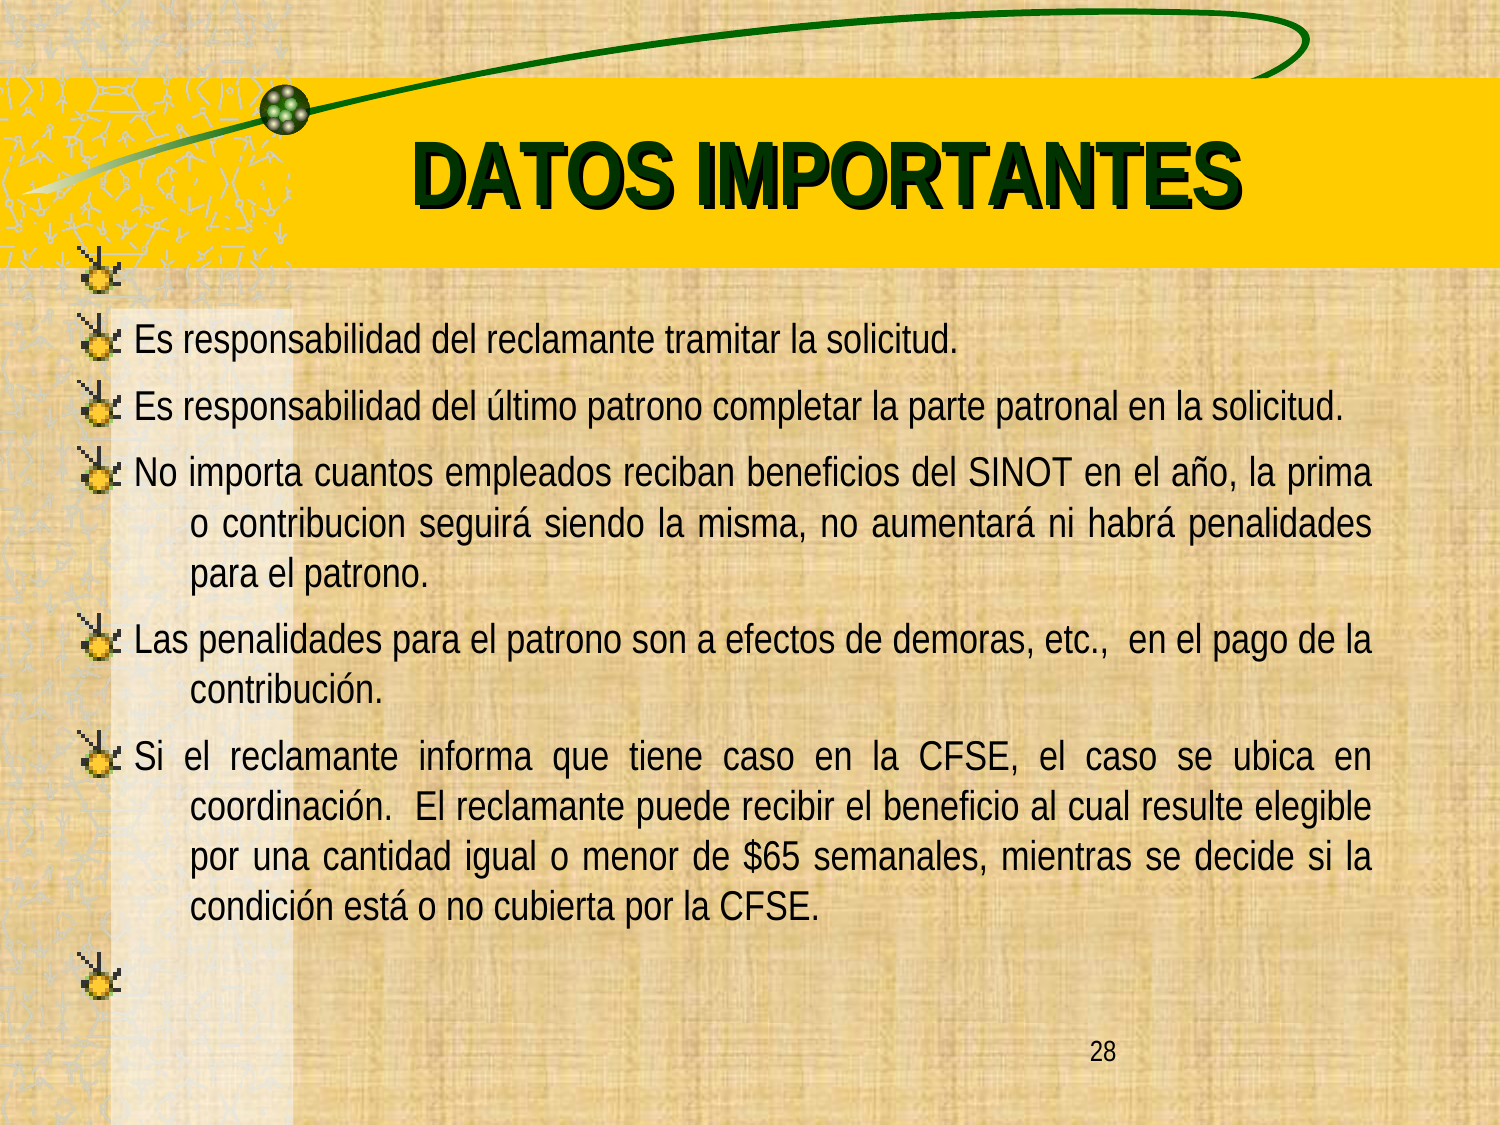

# DATOS IMPORTANTES
Es responsabilidad del reclamante tramitar la solicitud.
Es responsabilidad del último patrono completar la parte patronal en la solicitud.
No importa cuantos empleados reciban beneficios del SINOT en el año, la prima o contribucion seguirá siendo la misma, no aumentará ni habrá penalidades para el patrono.
Las penalidades para el patrono son a efectos de demoras, etc., en el pago de la contribución.
Si el reclamante informa que tiene caso en la CFSE, el caso se ubica en coordinación. El reclamante puede recibir el beneficio al cual resulte elegible por una cantidad igual o menor de $65 semanales, mientras se decide si la condición está o no cubierta por la CFSE.